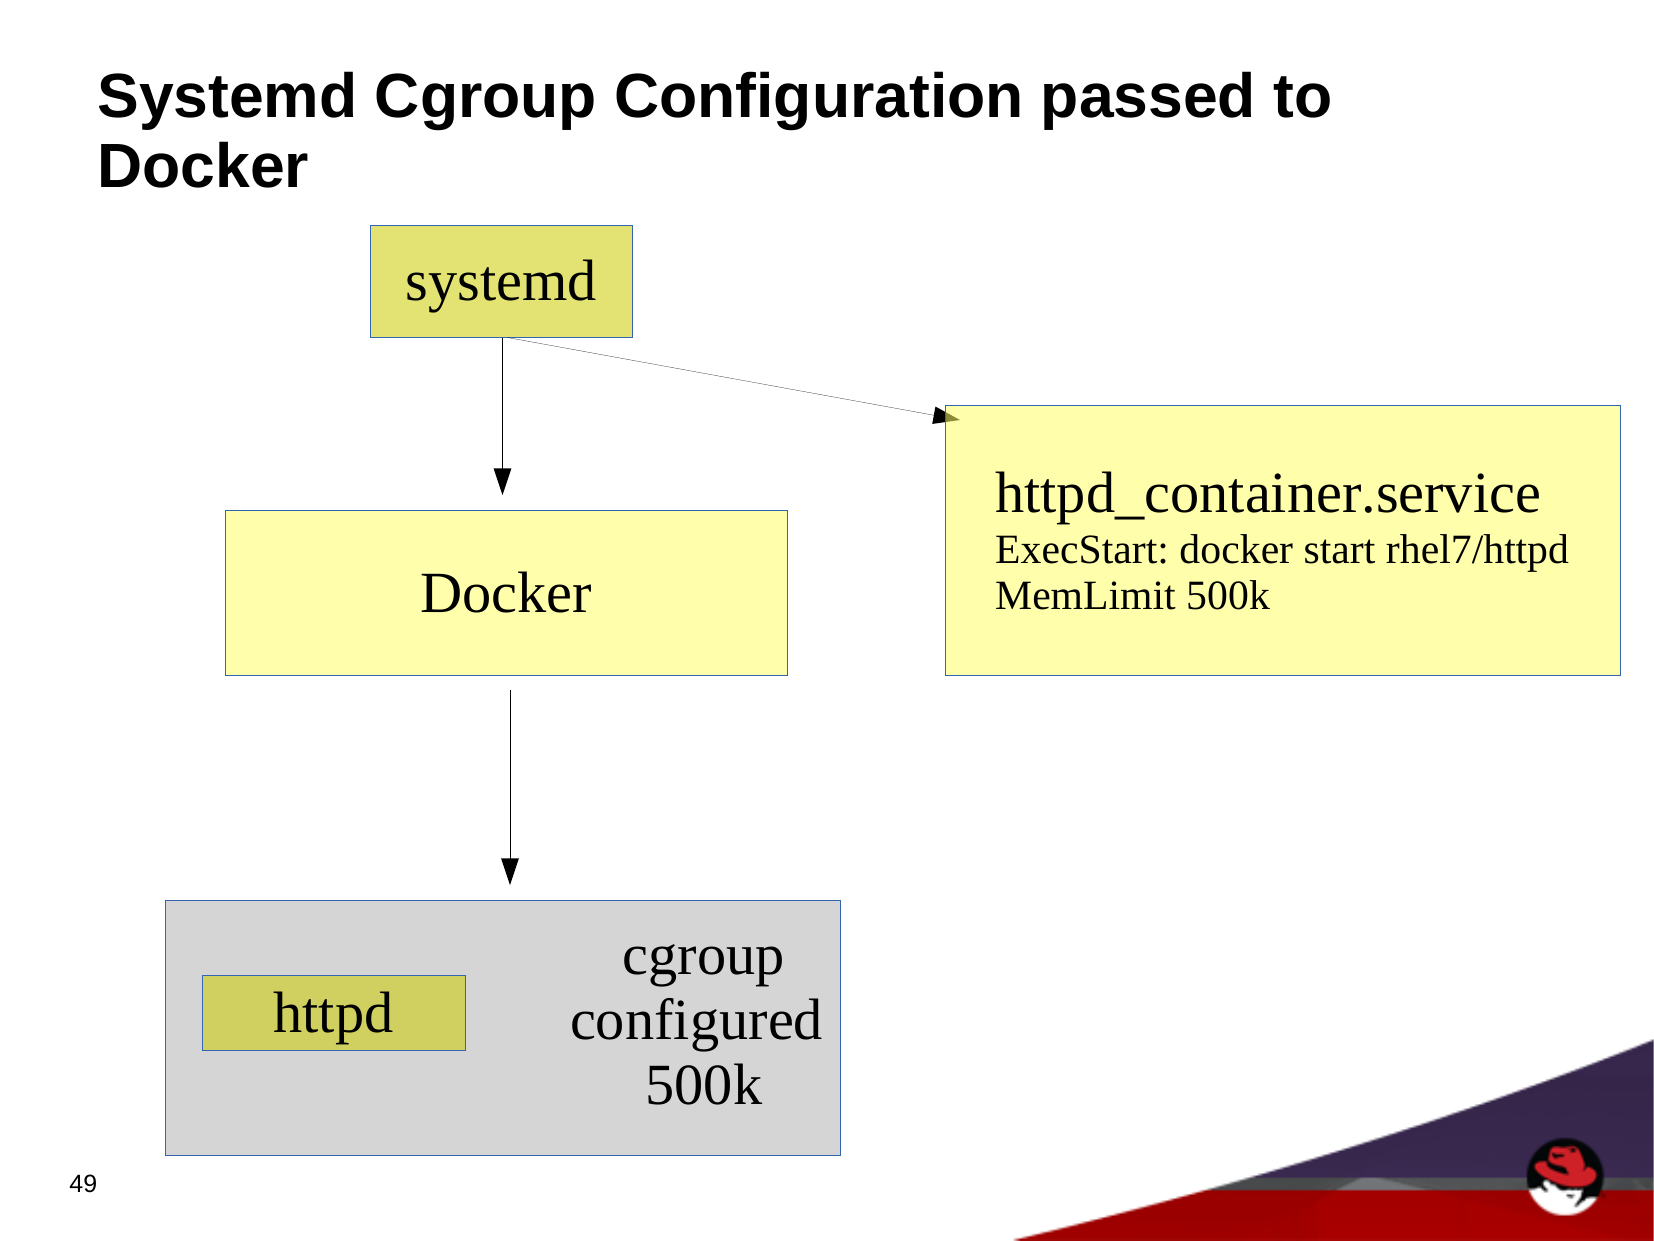

Systemd Cgroup Configuration passed to Docker
systemd
httpd_container.service
ExecStart: docker start rhel7/httpd
MemLimit 500k
Docker
cgroup
 configured
500k
httpd